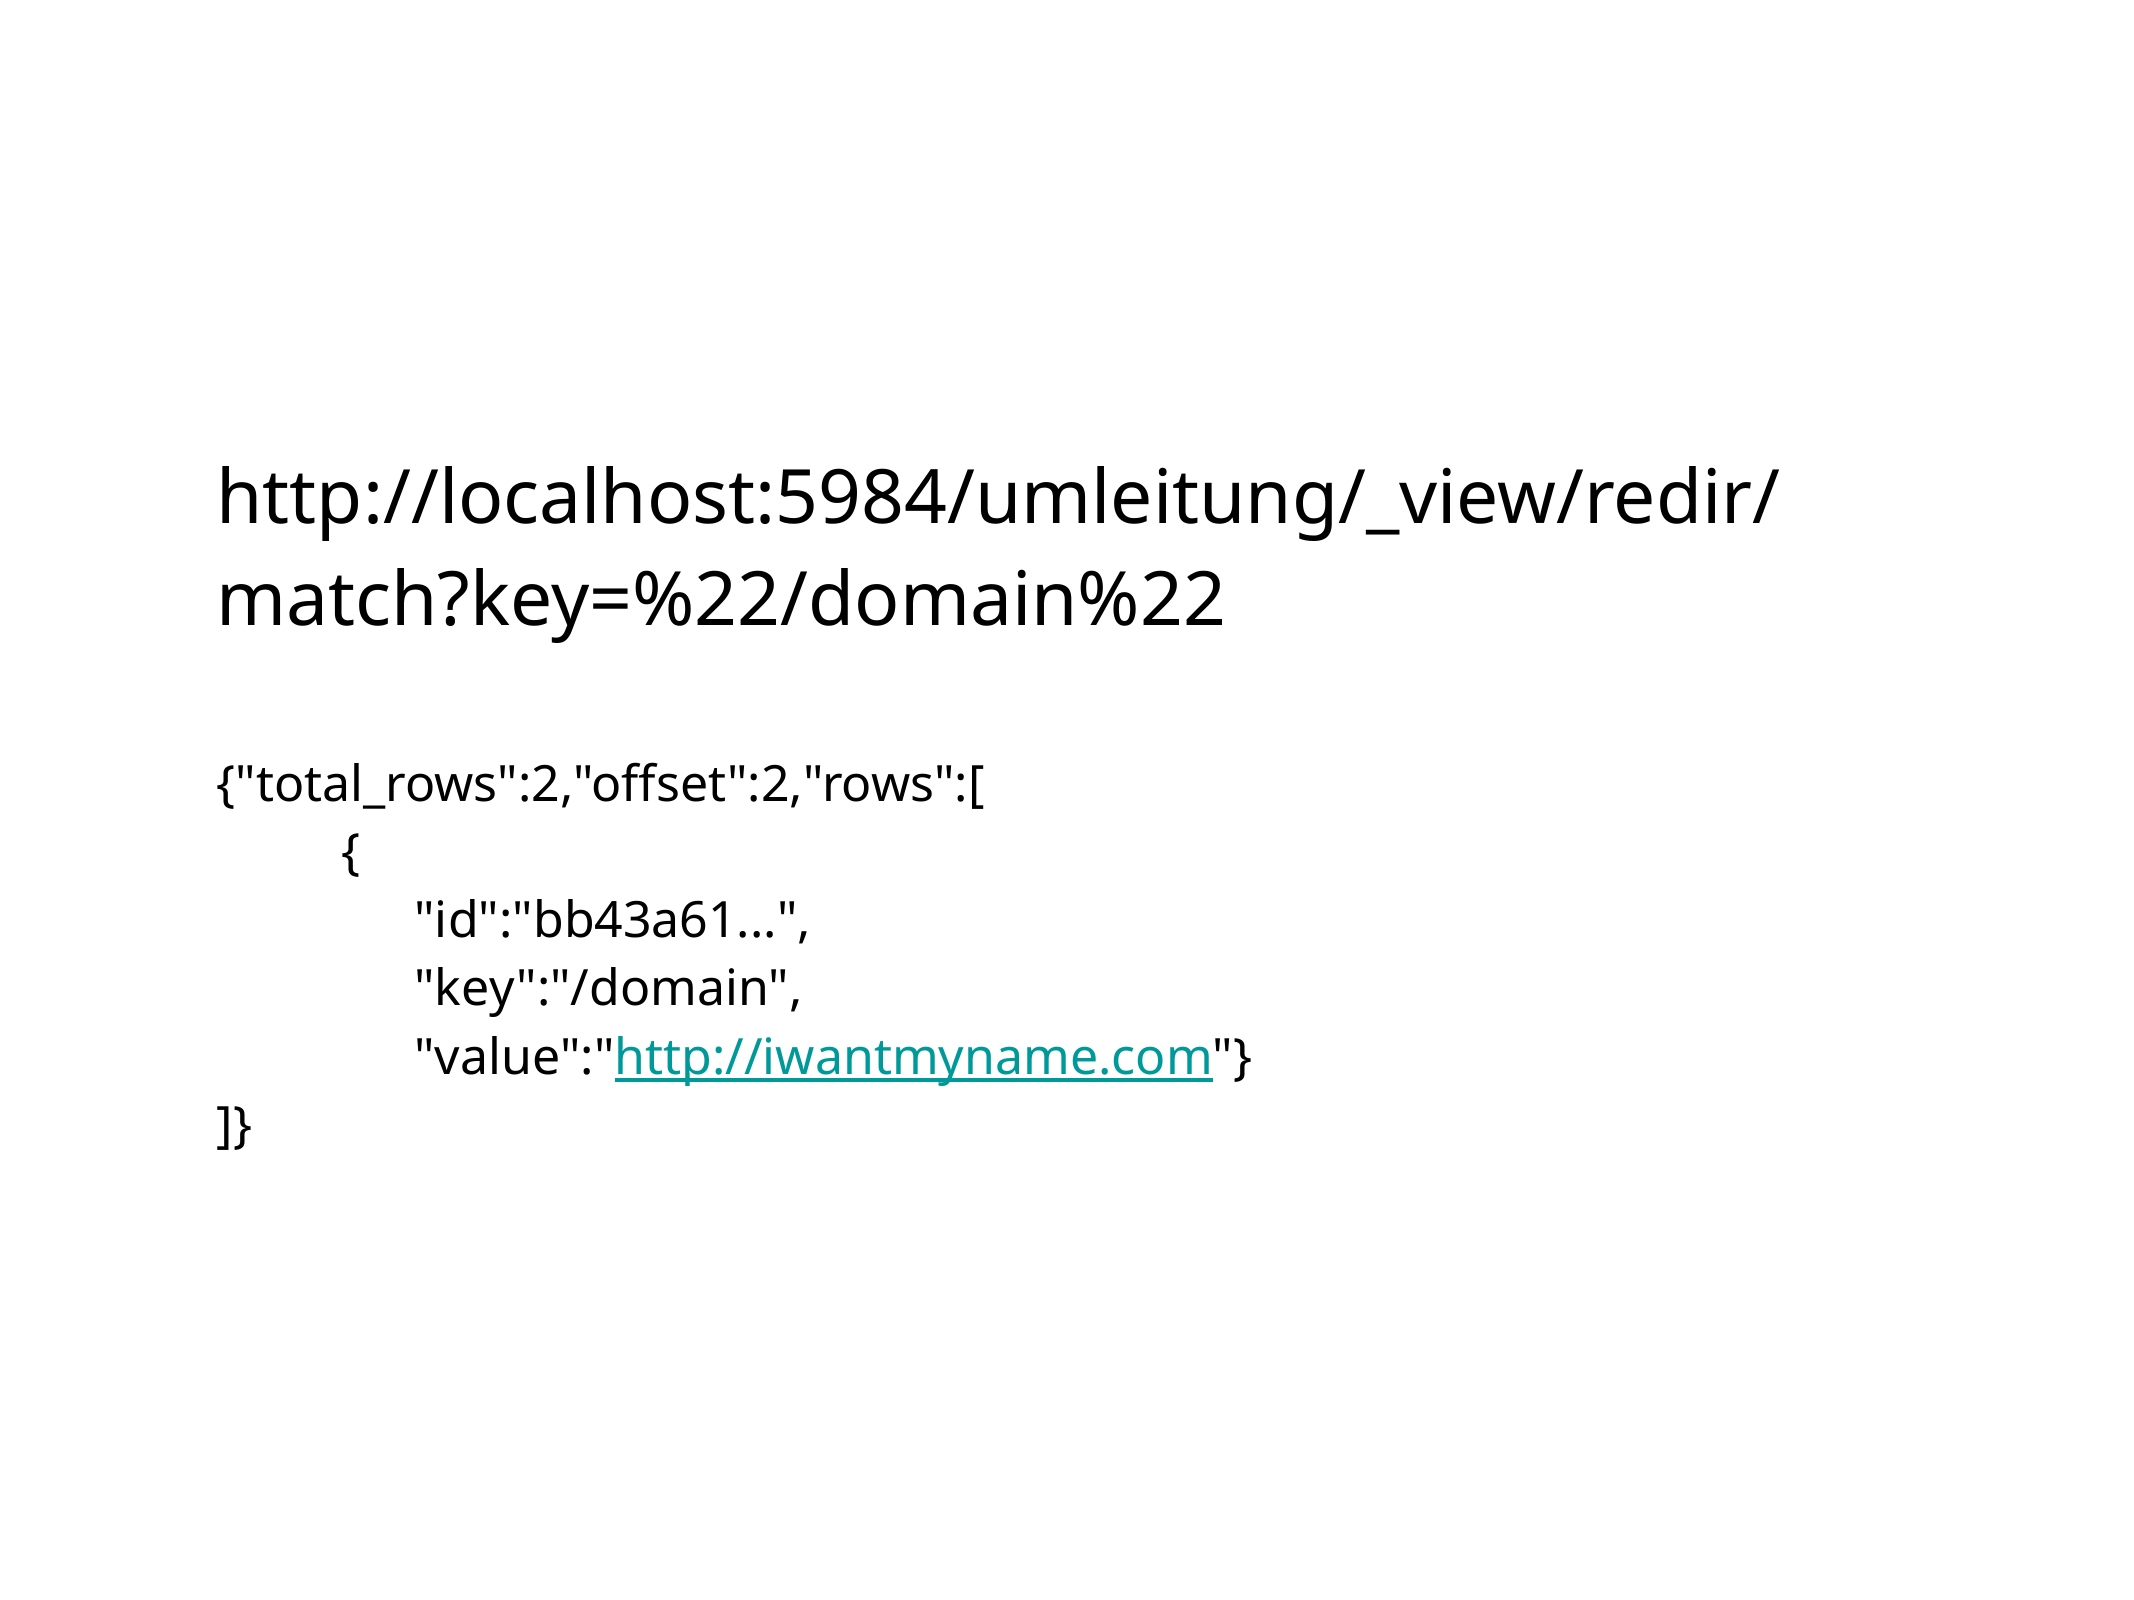

# http://localhost:5984/umleitung/_view/redir/match?key=%22/domain%22
{"total_rows":2,"offset":2,"rows":[
{
"id":"bb43a61...",
"key":"/domain",
"value":"http://iwantmyname.com"}
]}